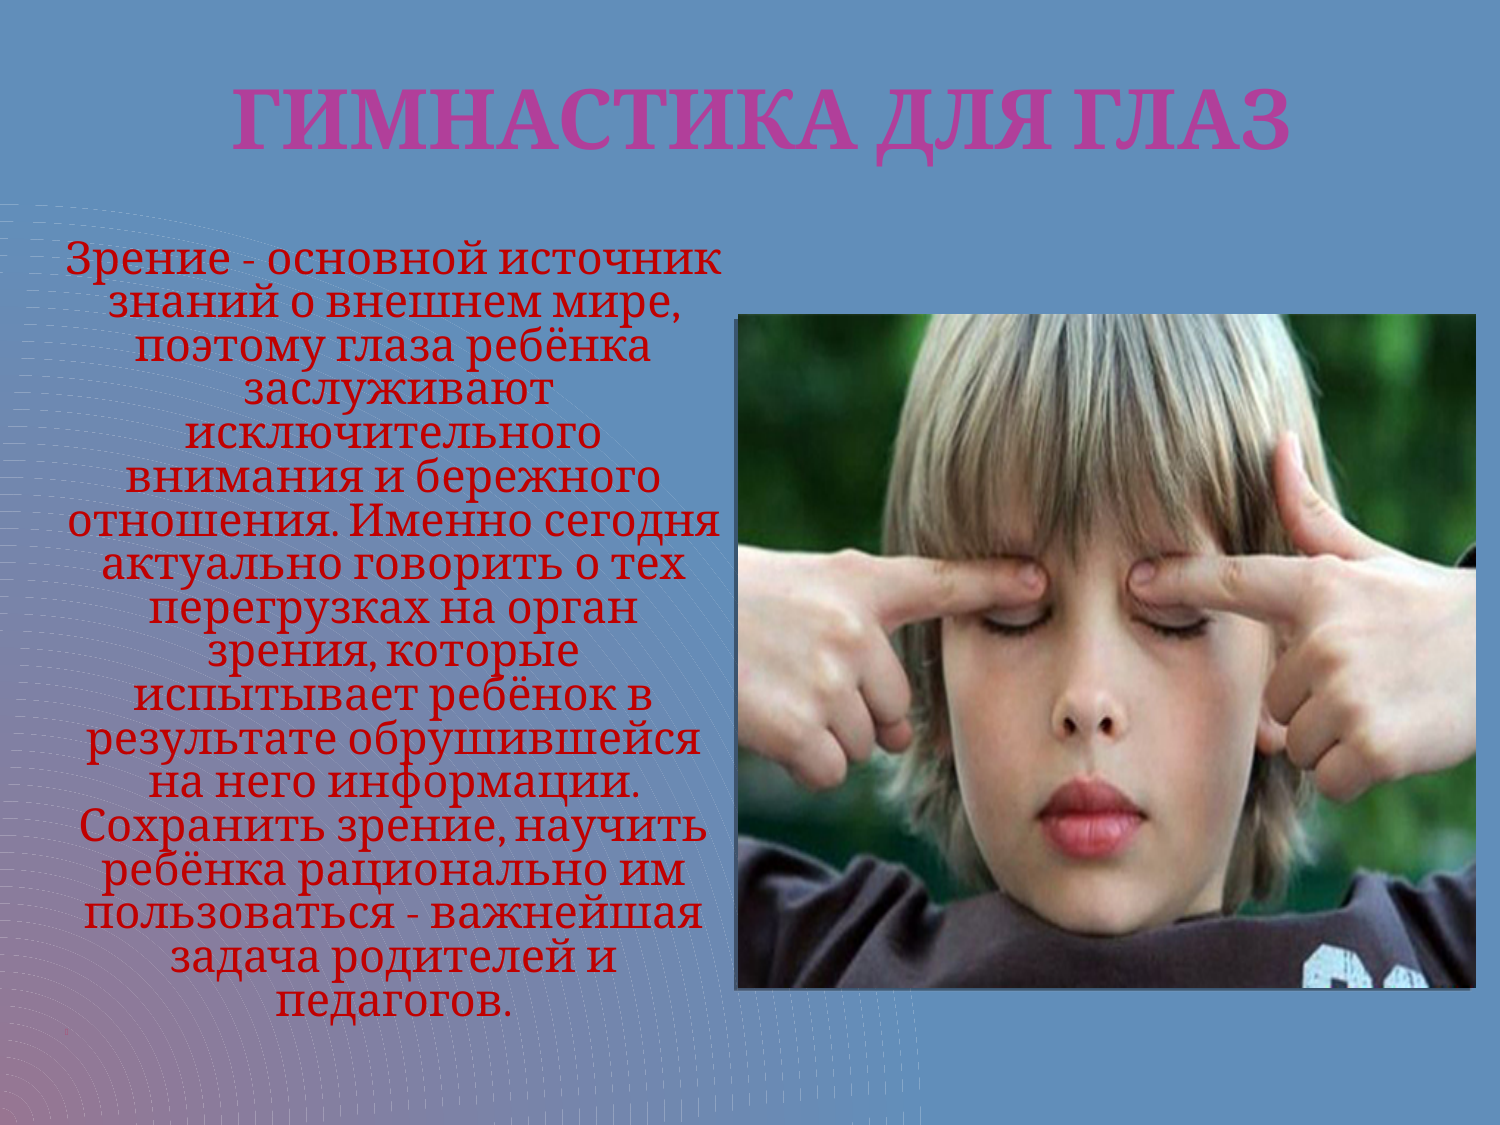

# Гимнастика для глаз
Зрение - основной источник знаний о внешнем мире, поэтому глаза ребёнка  заслуживают исключительного внимания и бережного отношения. Именно сегодня актуально говорить о тех перегрузках на орган зрения, которые испытывает ребёнок в результате обрушившейся на него информации. Сохранить зрение, научить ребёнка рационально им пользоваться - важнейшая задача родителей и педагогов.